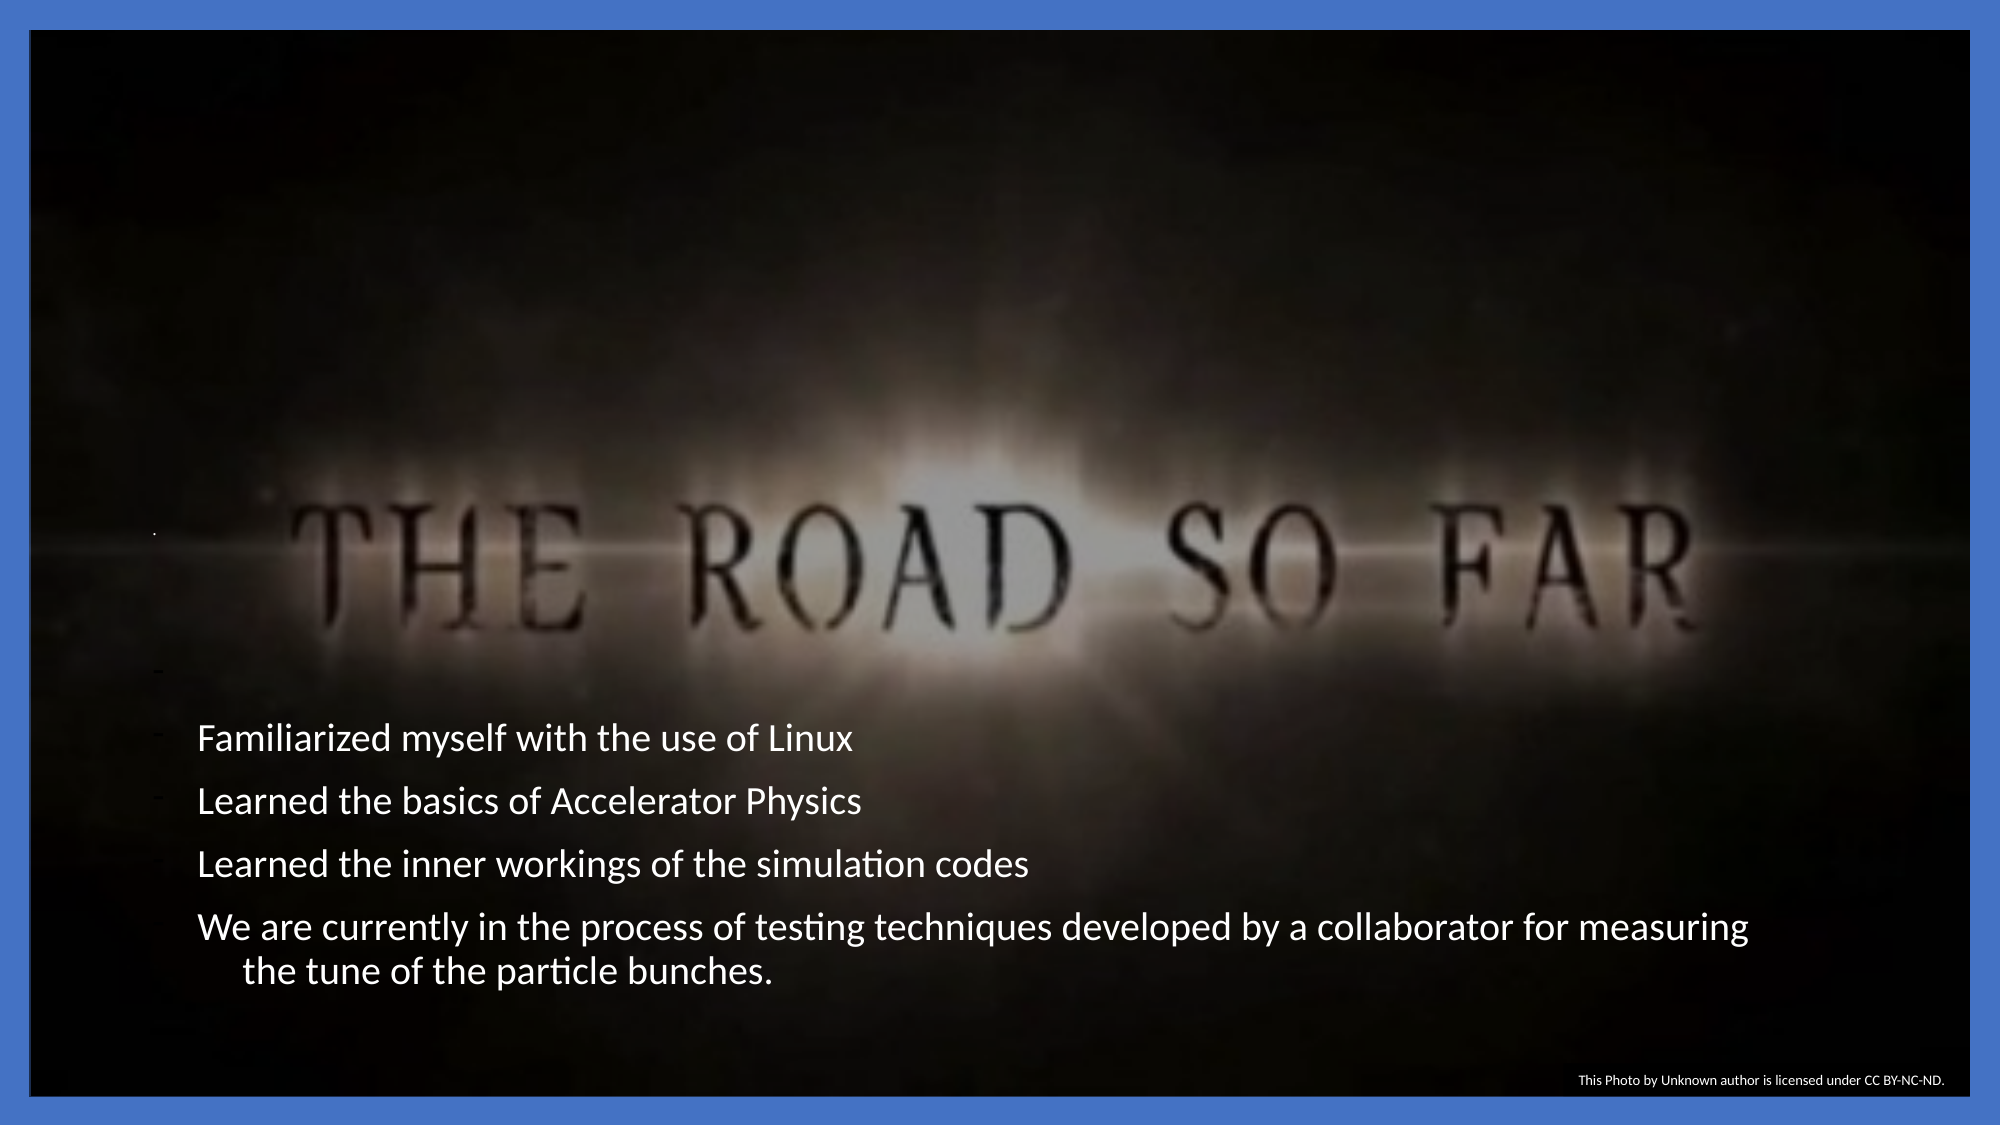

# .
Familiarized myself with the use of Linux
Learned the basics of Accelerator Physics
Learned the inner workings of the simulation codes
We are currently in the process of testing techniques developed by a collaborator for measuring the tune of the particle bunches.
This Photo by Unknown author is licensed under CC BY-NC-ND.